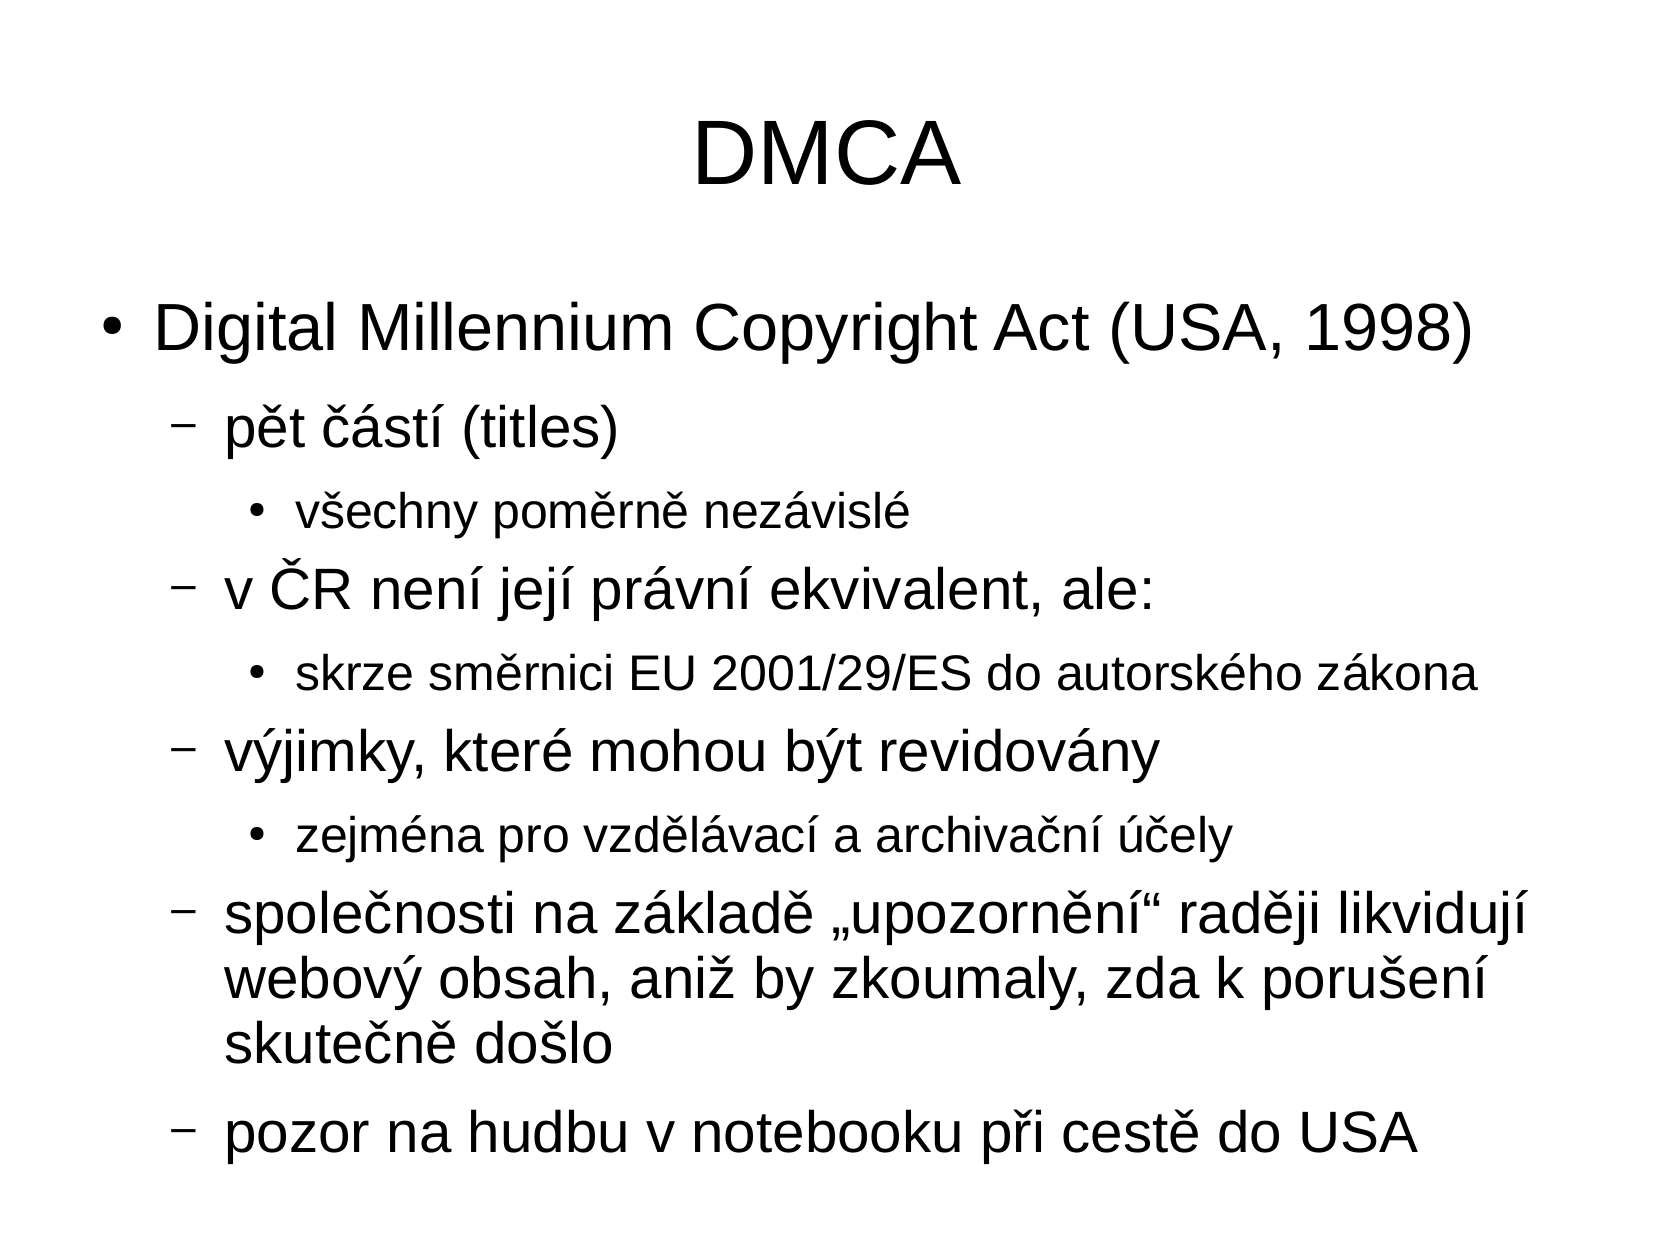

# DMCA
Digital Millennium Copyright Act (USA, 1998)
pět částí (titles)
všechny poměrně nezávislé
v ČR není její právní ekvivalent, ale:
skrze směrnici EU 2001/29/ES do autorského zákona
výjimky, které mohou být revidovány
zejména pro vzdělávací a archivační účely
společnosti na základě „upozornění“ raději likvidují webový obsah, aniž by zkoumaly, zda k porušení skutečně došlo
pozor na hudbu v notebooku při cestě do USA